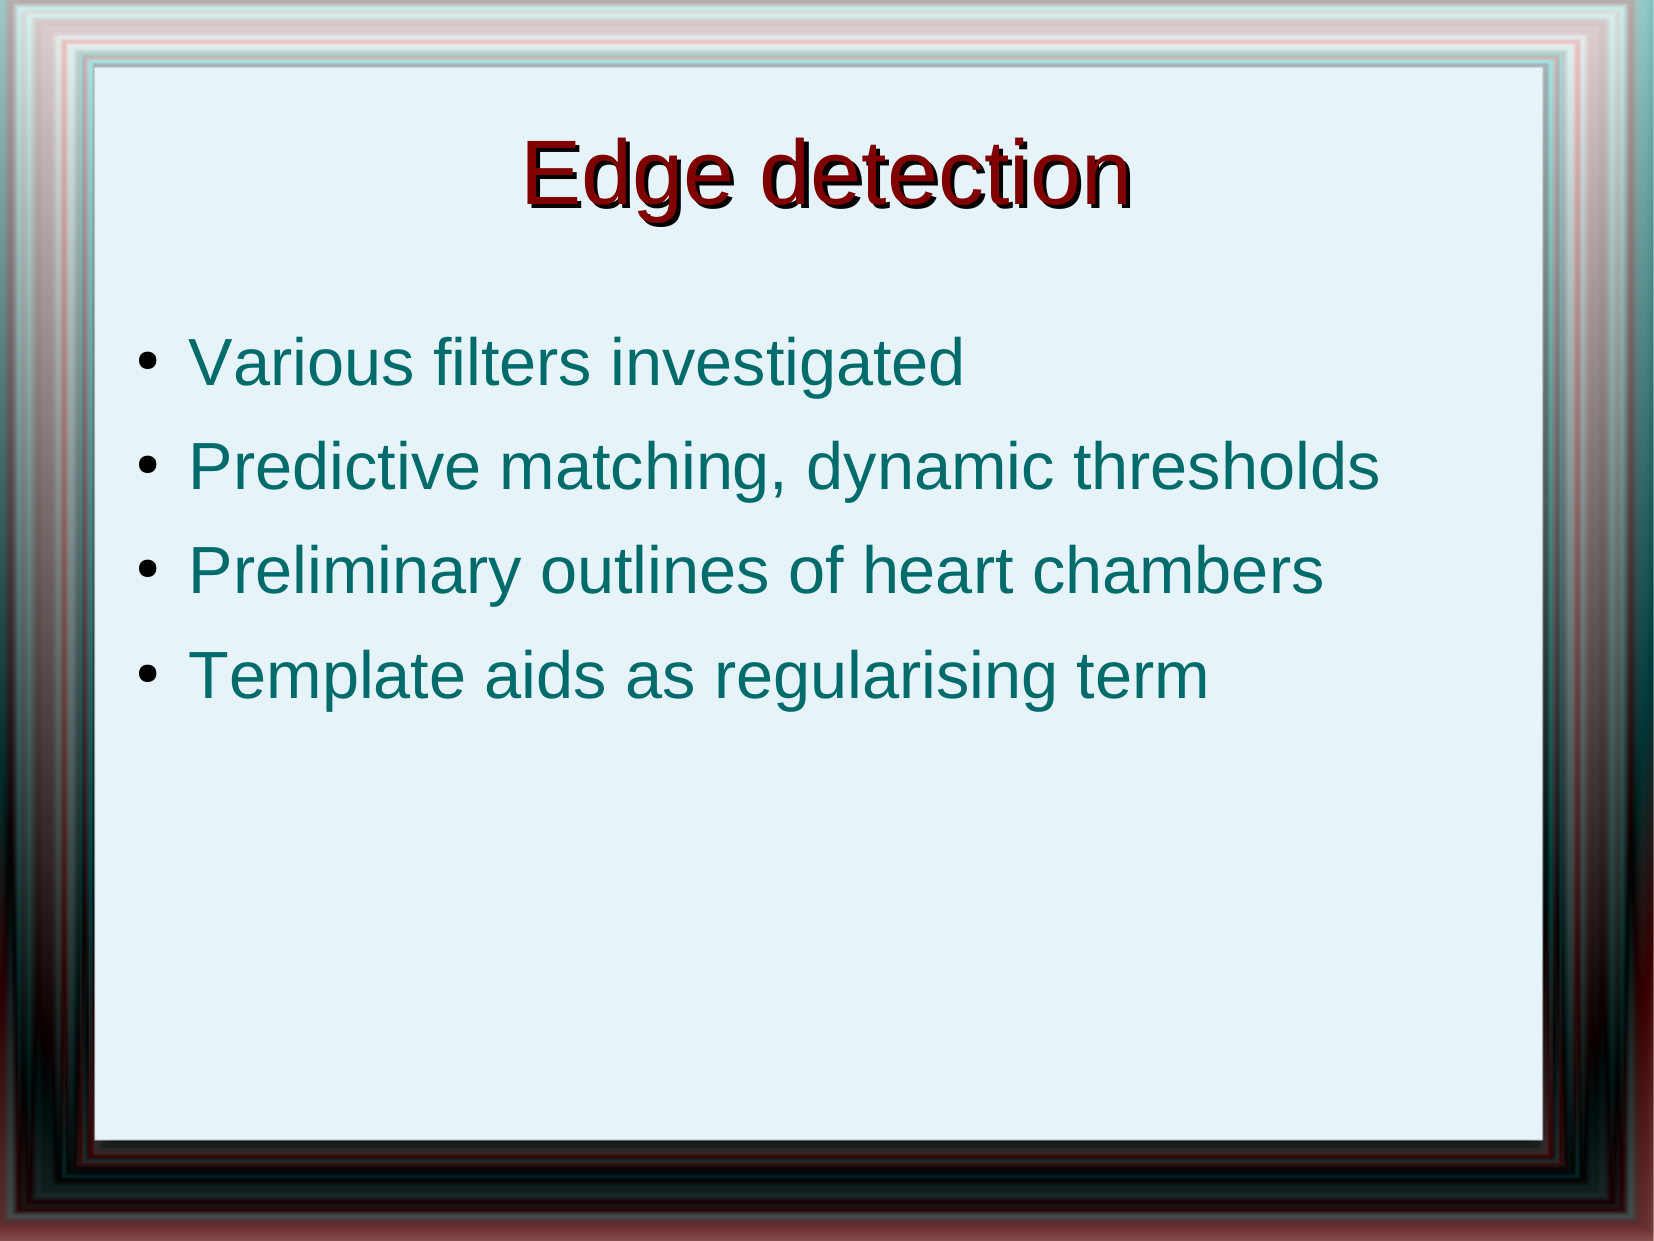

# Edge detection
Various filters investigated
Predictive matching, dynamic thresholds
Preliminary outlines of heart chambers
Template aids as regularising term